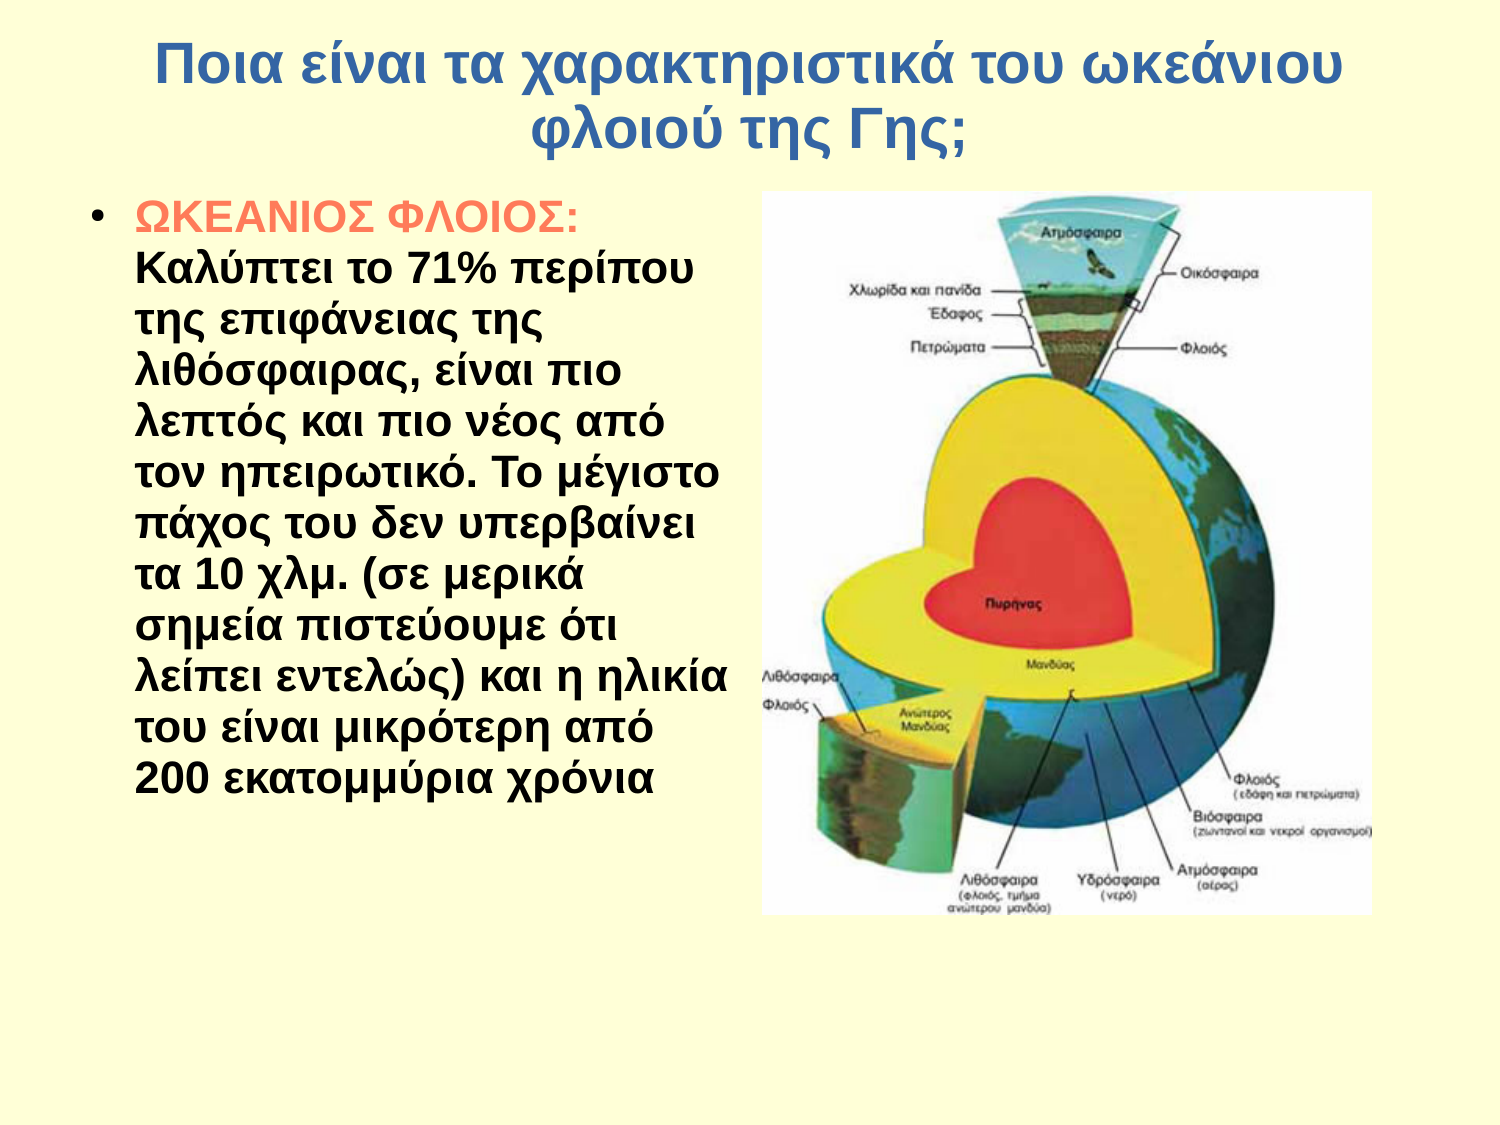

# Ποια είναι τα χαρακτηριστικά του ωκεάνιου φλοιού της Γης;
ΩΚΕΑΝΙΟΣ ΦΛΟΙΟΣ: Καλύπτει το 71% περίπου της επιφάνειας της λιθόσφαιρας, είναι πιο λεπτός και πιο νέος από τον ηπειρωτικό. Το μέγιστο πάχος του δεν υπερβαίνει τα 10 χλμ. (σε μερικά σημεία πιστεύουμε ότι λείπει εντελώς) και η ηλικία του είναι μικρότερη από 200 εκατομμύρια χρόνια